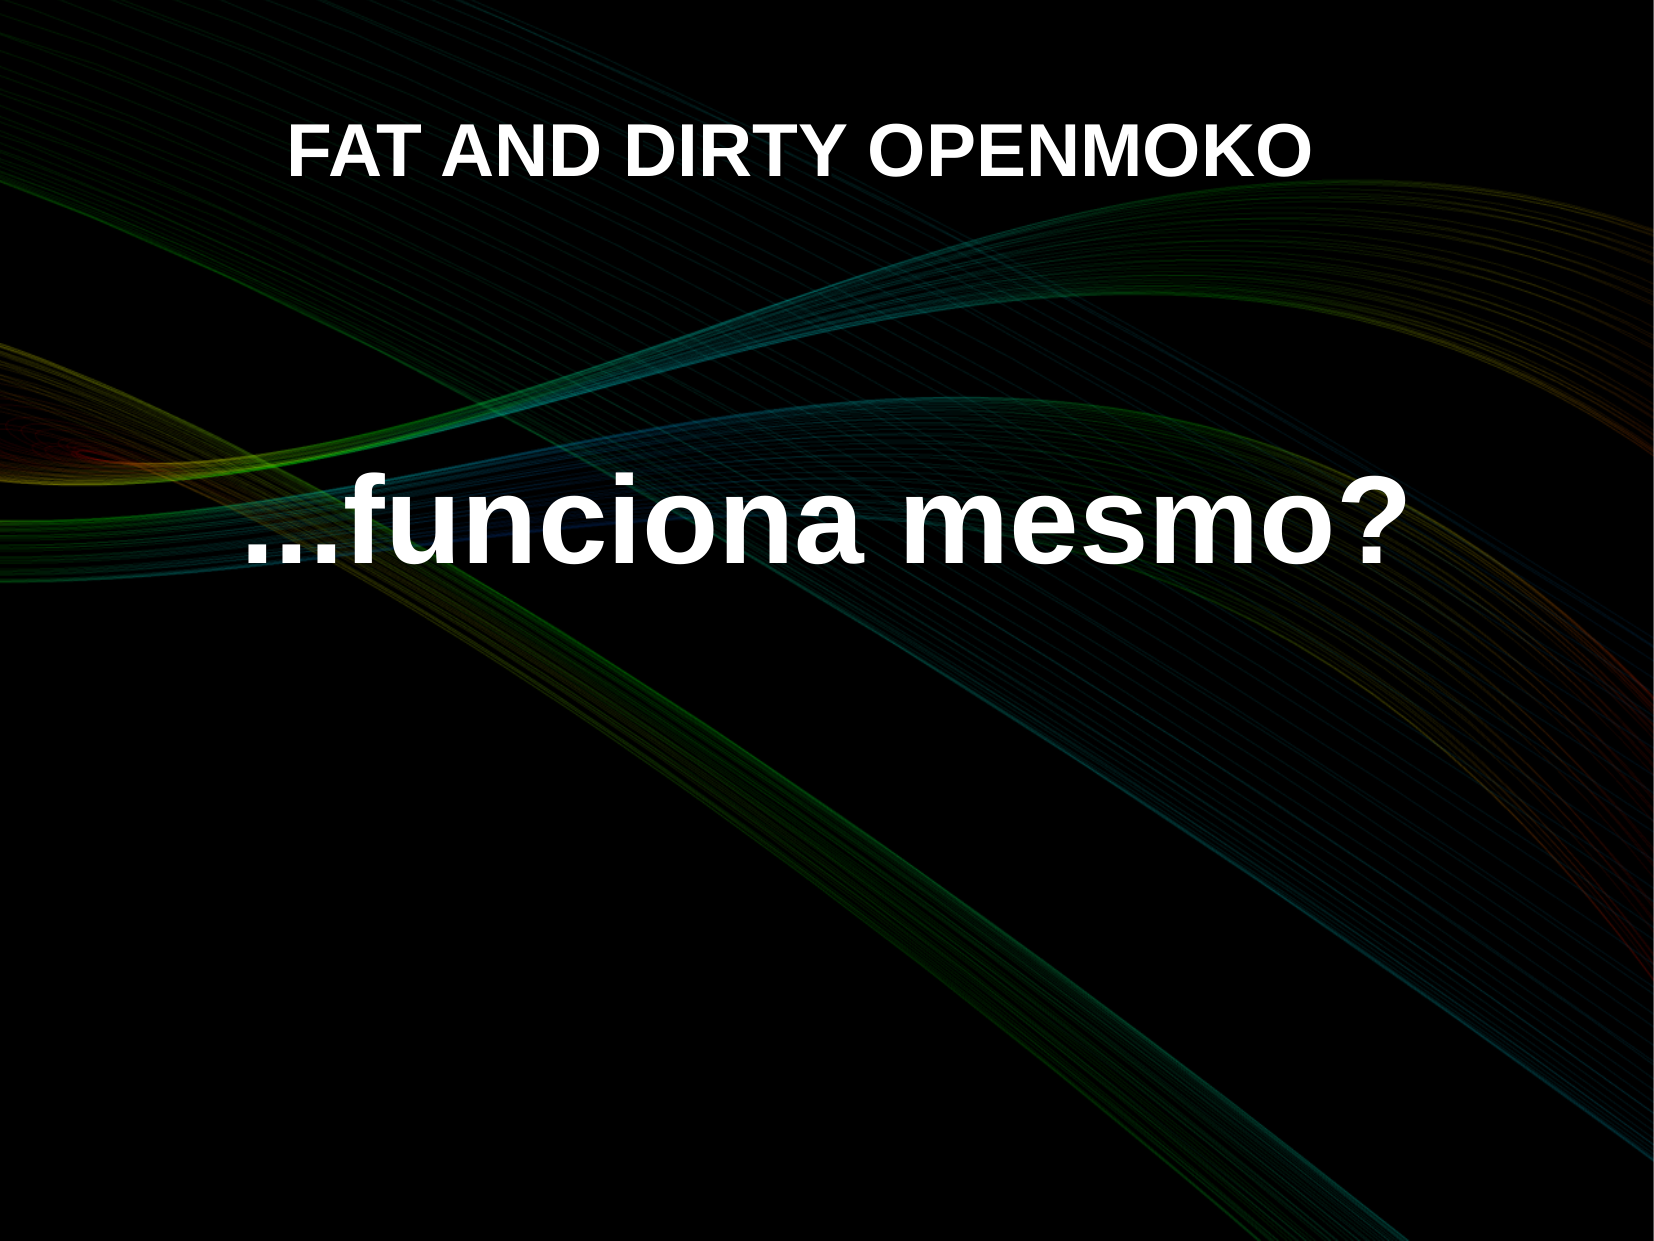

# FAT AND DIRTY OPENMOKO
...funciona mesmo?